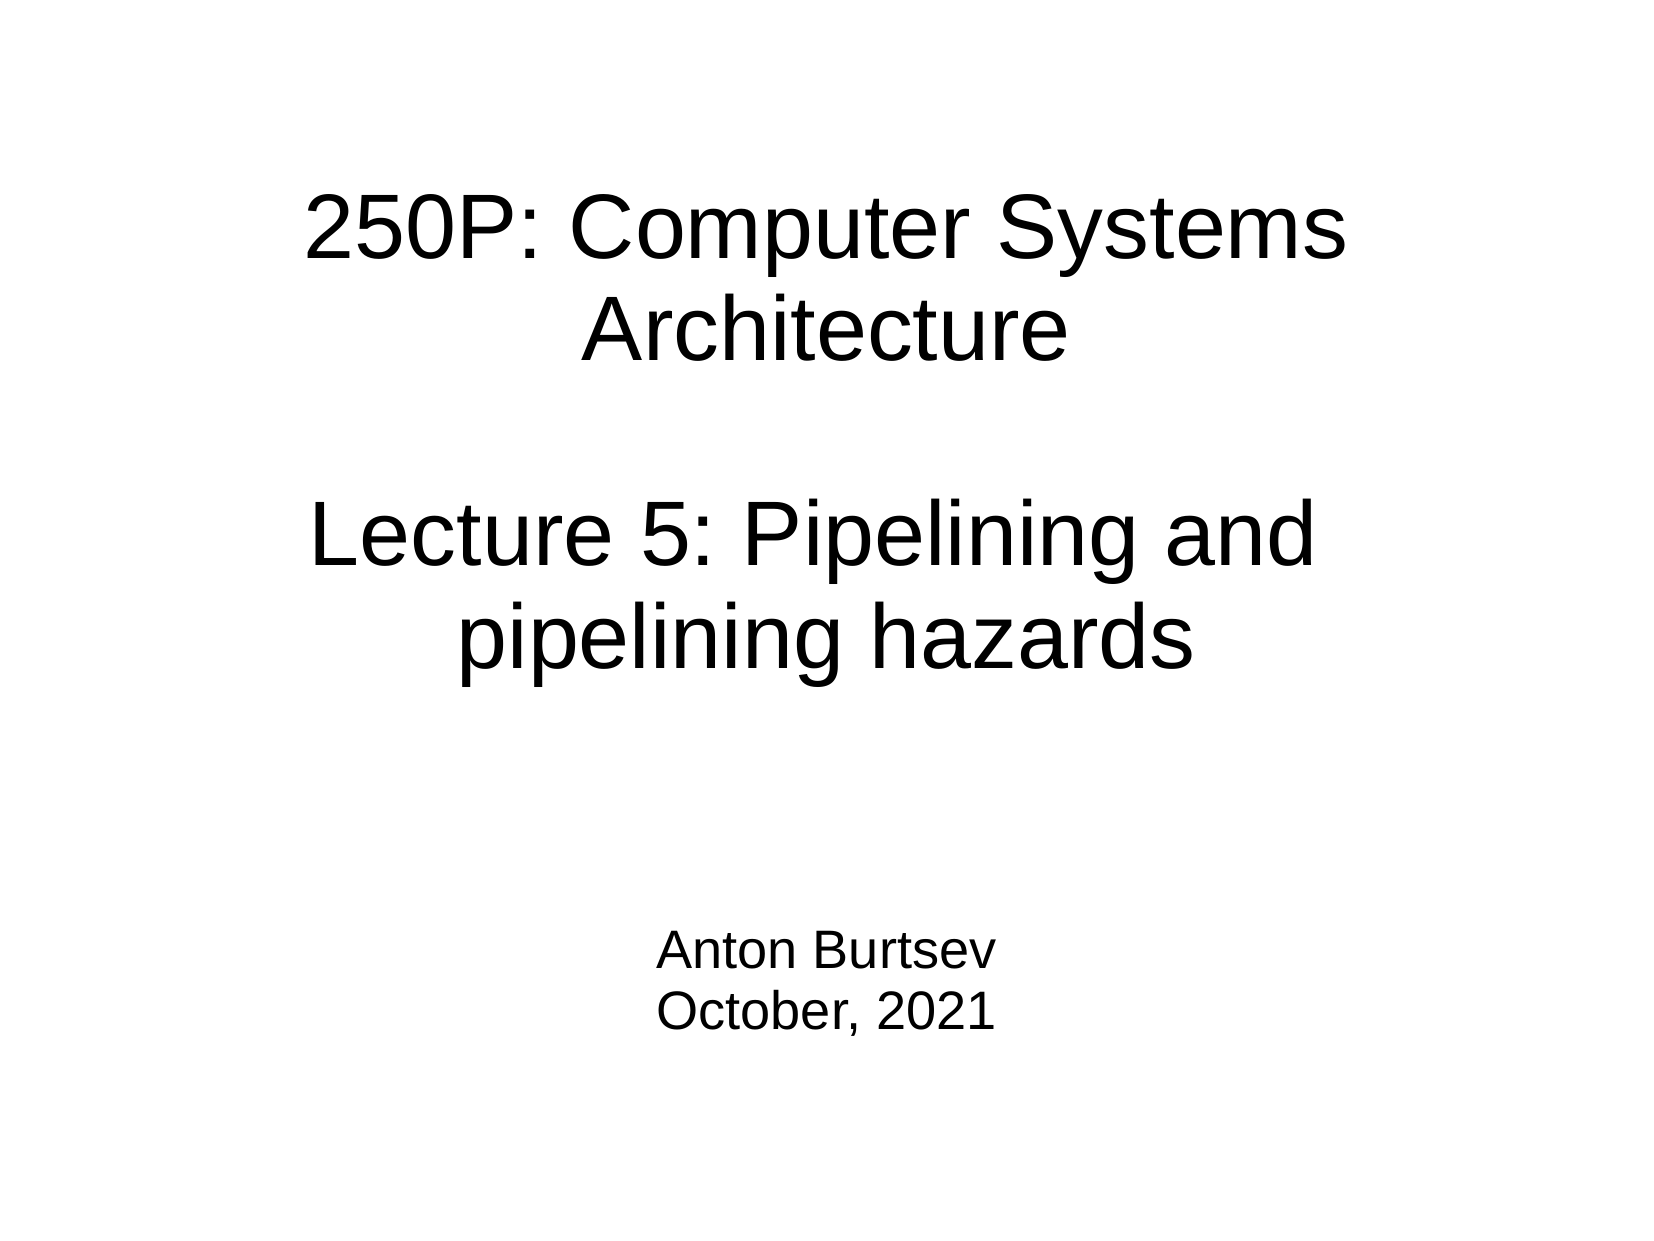

# 250P: Computer Systems Architecture Lecture 5: Pipelining and pipelining hazards
Anton Burtsev
October, 2021